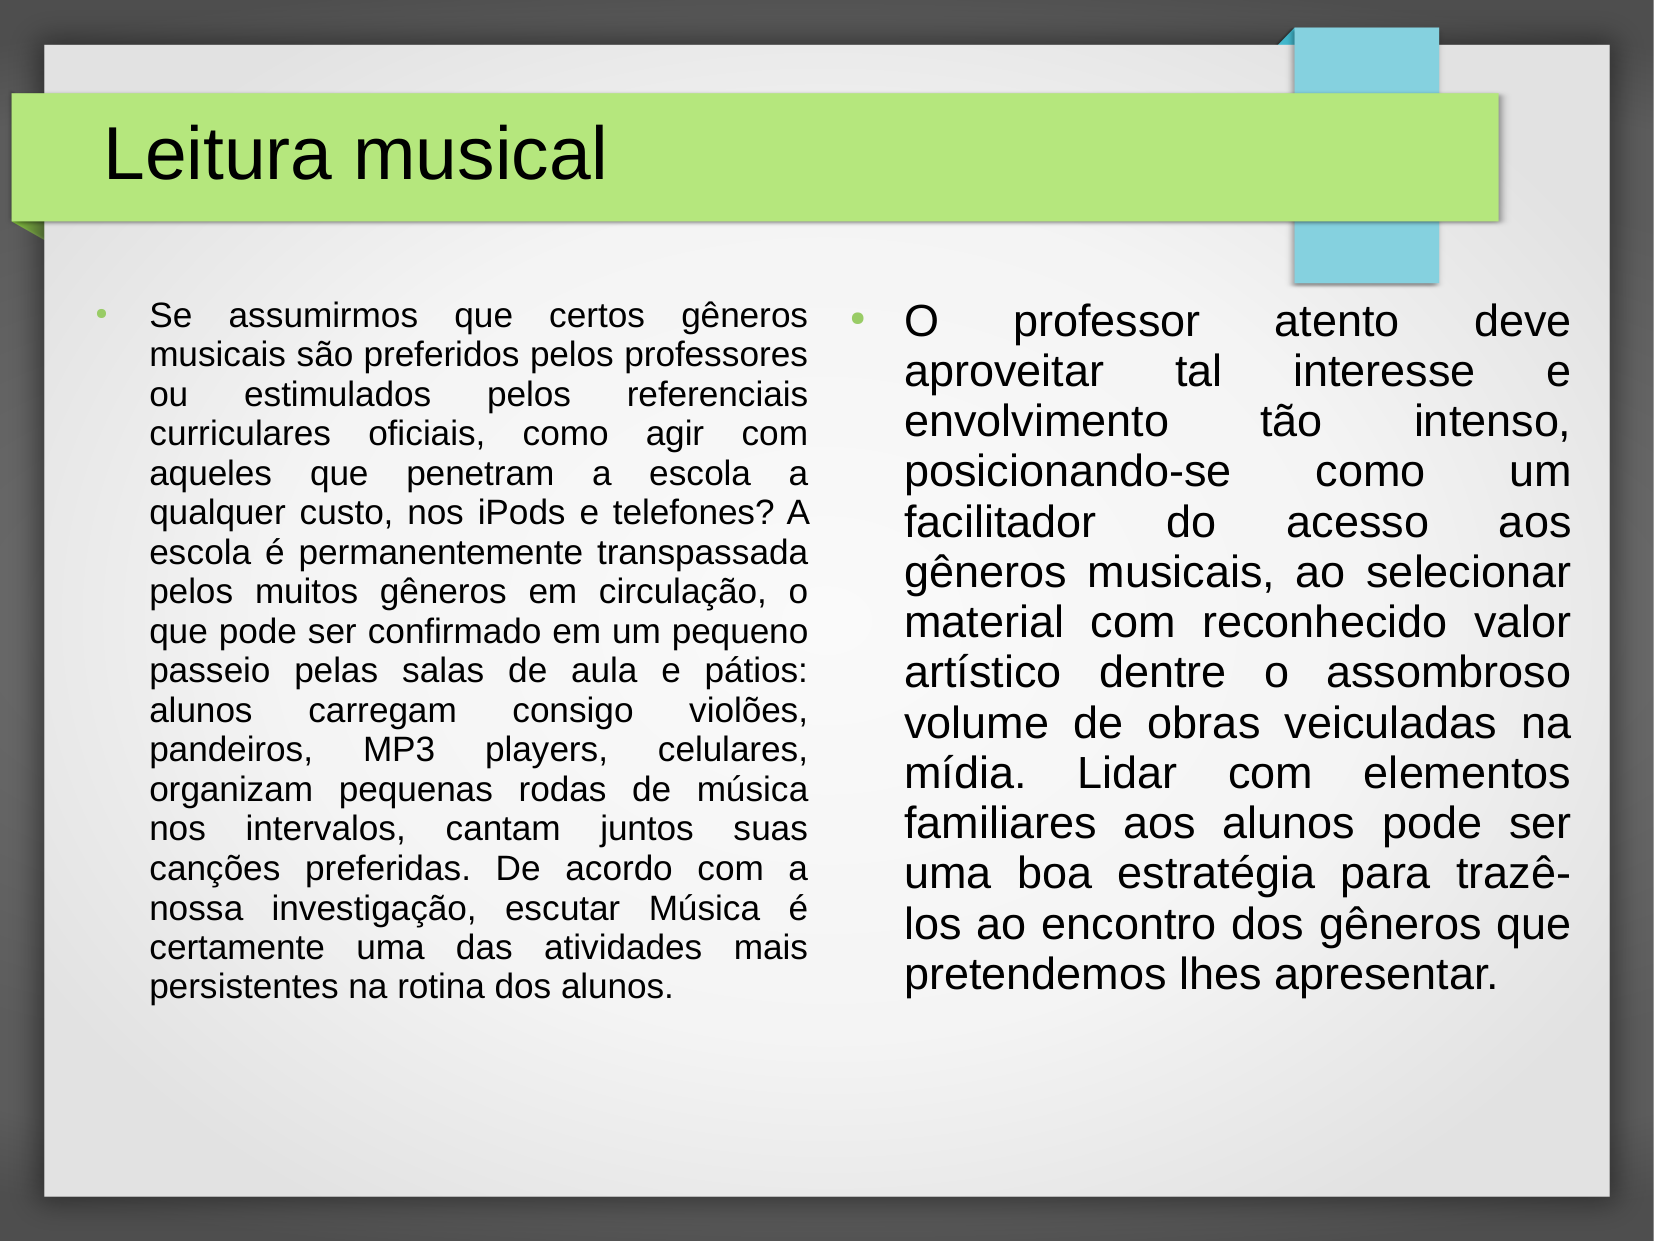

# Leitura musical
Se assumirmos que certos gêneros musicais são preferidos pelos professores ou estimulados pelos referenciais curriculares oficiais, como agir com aqueles que penetram a escola a qualquer custo, nos iPods e telefones? A escola é permanentemente transpassada pelos muitos gêneros em circulação, o que pode ser confirmado em um pequeno passeio pelas salas de aula e pátios: alunos carregam consigo violões, pandeiros, MP3 players, celulares, organizam pequenas rodas de música nos intervalos, cantam juntos suas canções preferidas. De acordo com a nossa investigação, escutar Música é certamente uma das atividades mais persistentes na rotina dos alunos.
O professor atento deve aproveitar tal interesse e envolvimento tão intenso, posicionando-se como um facilitador do acesso aos gêneros musicais, ao selecionar material com reconhecido valor artístico dentre o assombroso volume de obras veiculadas na mídia. Lidar com elementos familiares aos alunos pode ser uma boa estratégia para trazê-los ao encontro dos gêneros que pretendemos lhes apresentar.